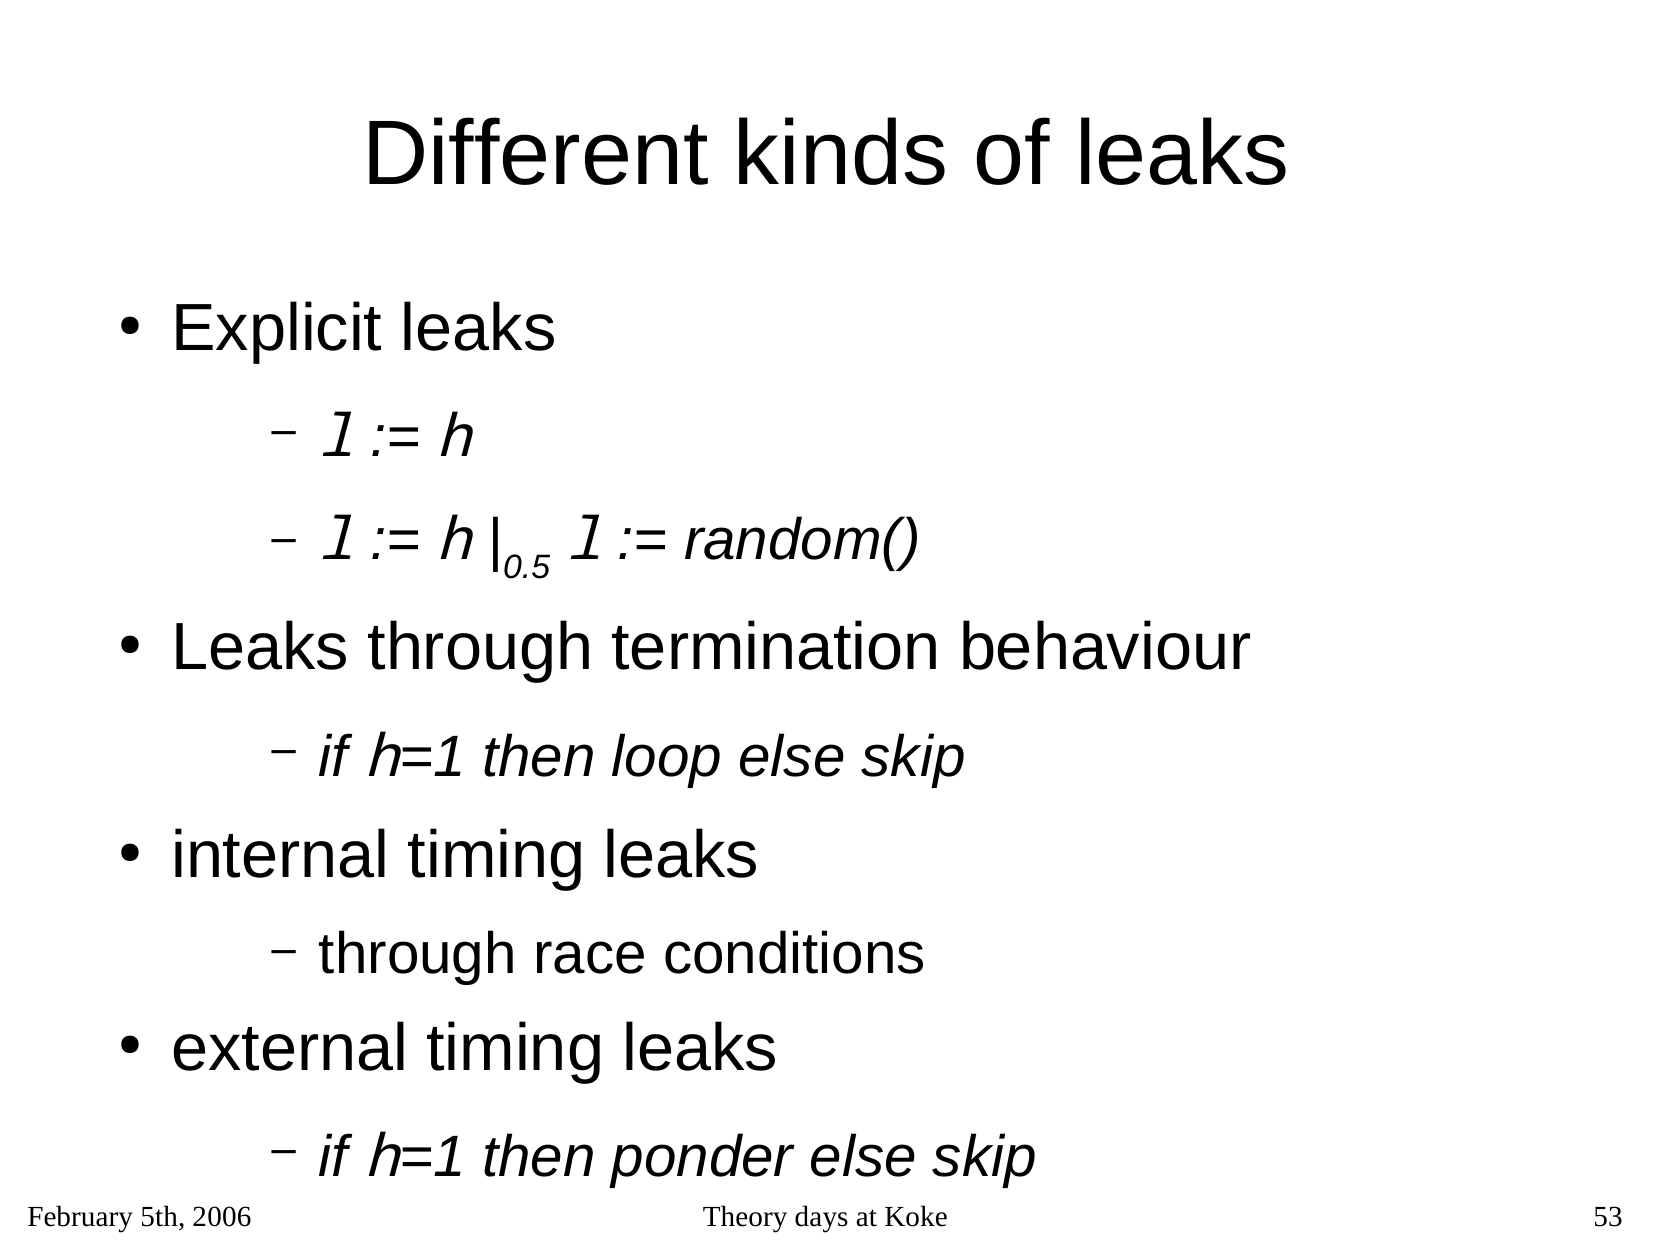

# Different kinds of leaks
Explicit leaks
l := h
l := h |0.5 l := random()
Leaks through termination behaviour
if h=1 then loop else skip
internal timing leaks
through race conditions
external timing leaks
if h=1 then ponder else skip
February 5th, 2006
Theory days at Koke
53